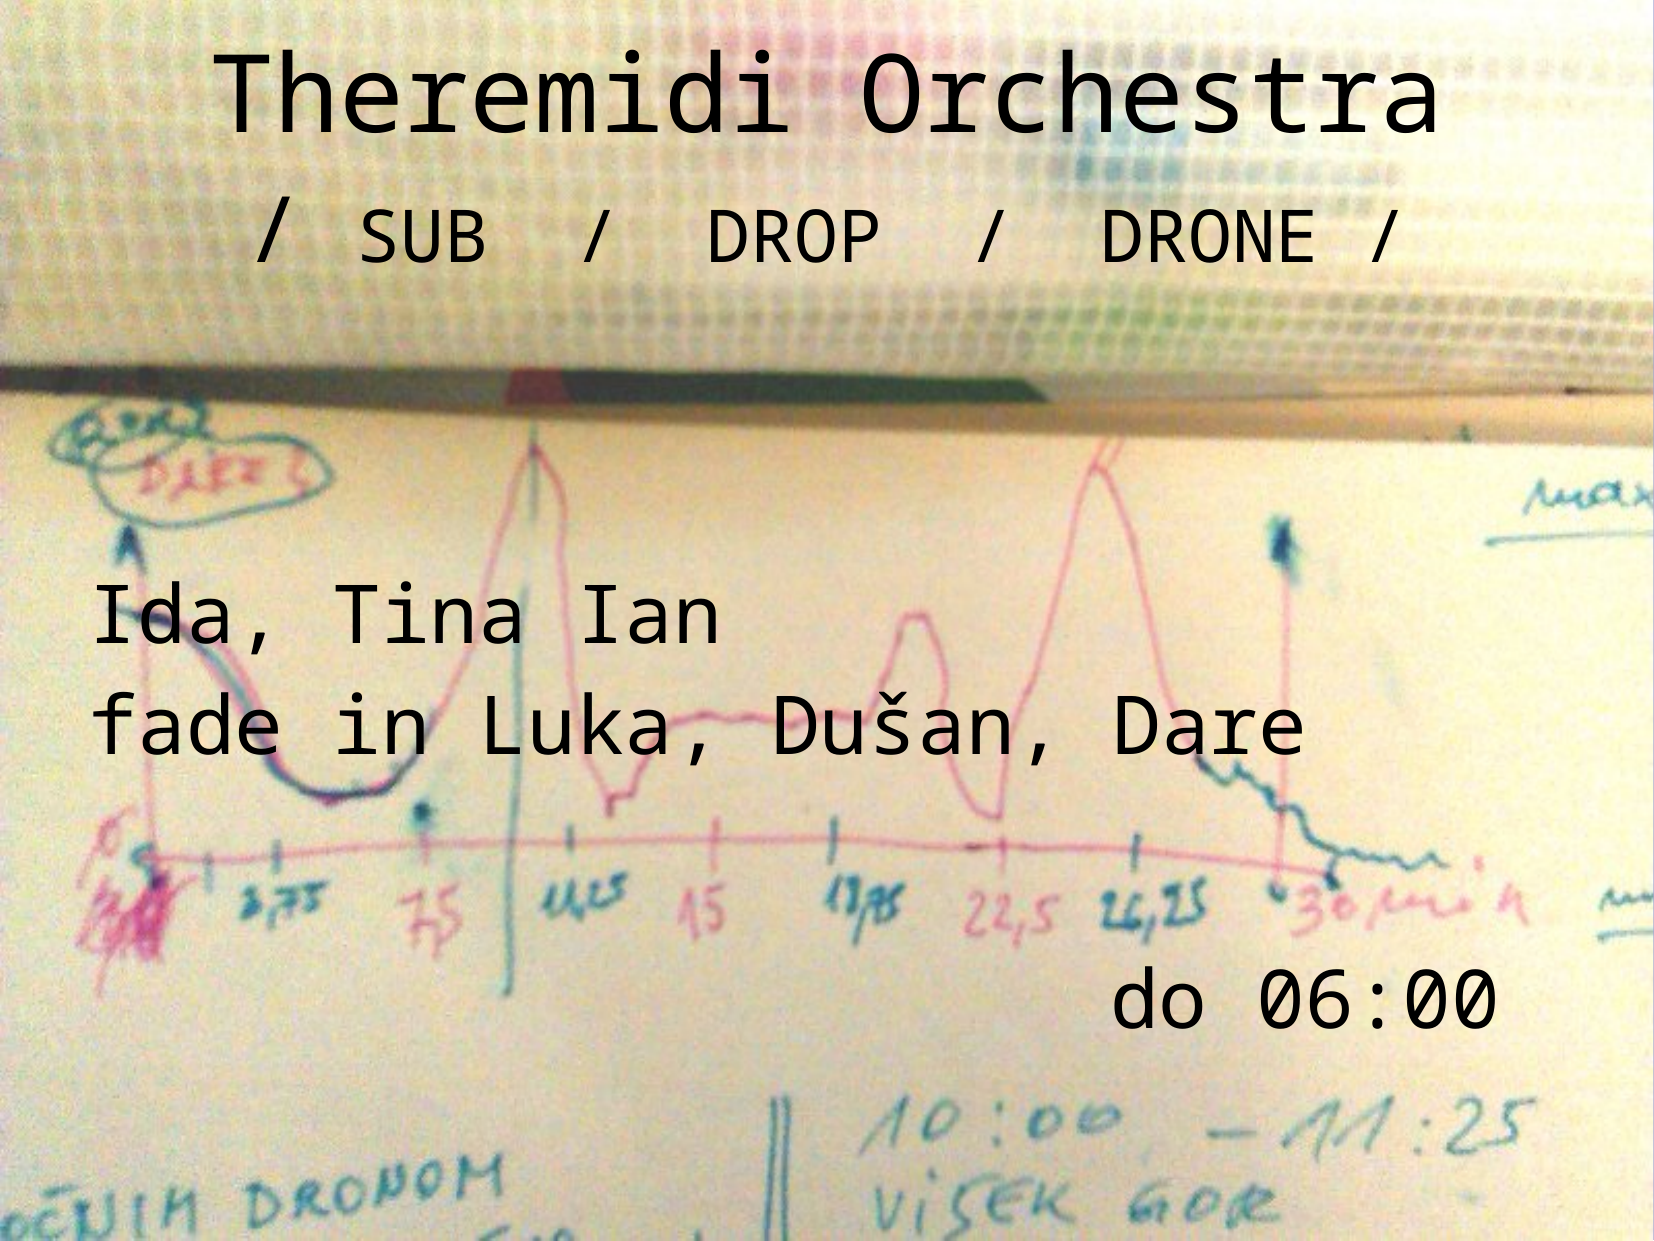

# Theremidi Orchestra / SUB / DROP / DRONE /
Ida, Tina Ian
fade in Luka, Dušan, Dare
do 06:00